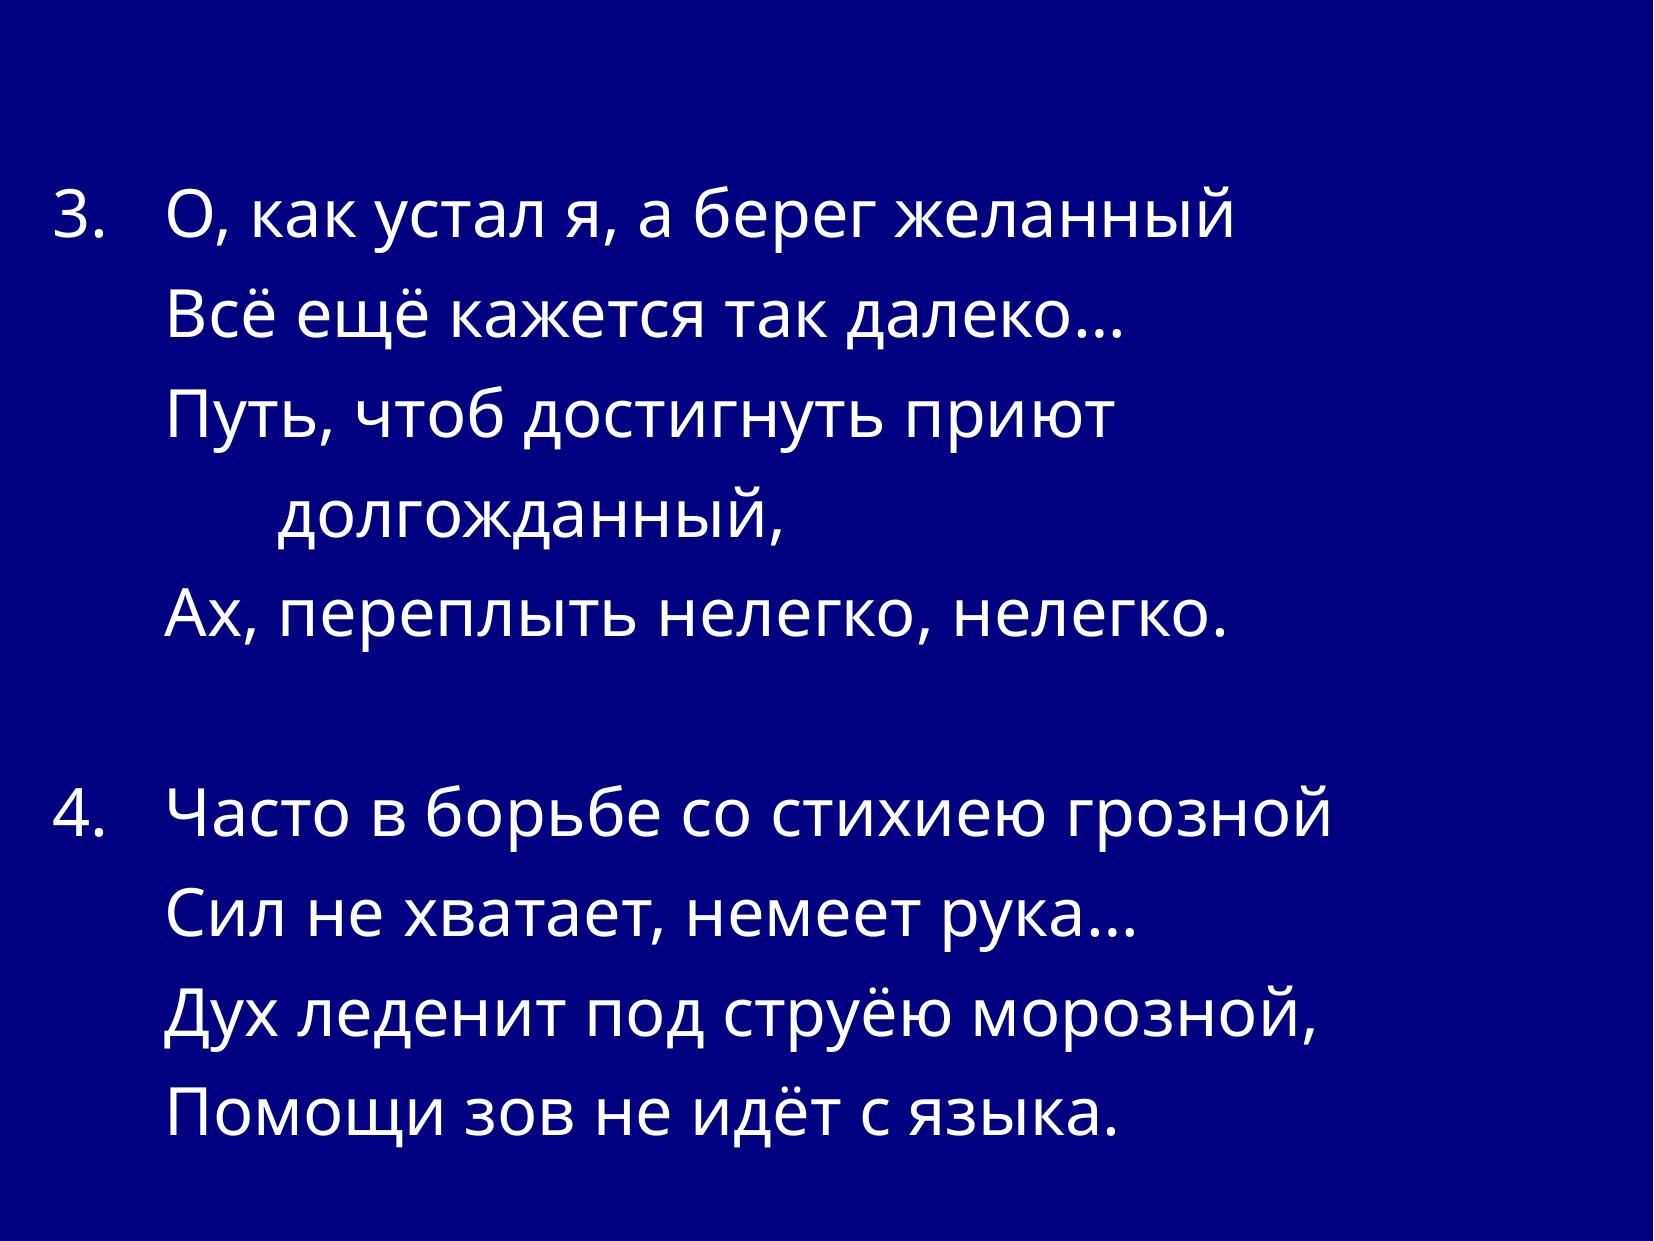

3.	О, как устал я, а берег желанный
	Всё ещё кажется так далеко…
	Путь, чтоб достигнуть приют
		долгожданный,
	Ах, переплыть нелегко, нелегко.
4.	Часто в борьбе со стихиею грозной
	Сил не хватает, немеет рука…
	Дух леденит под струёю морозной,
	Помощи зов не идёт с языка.